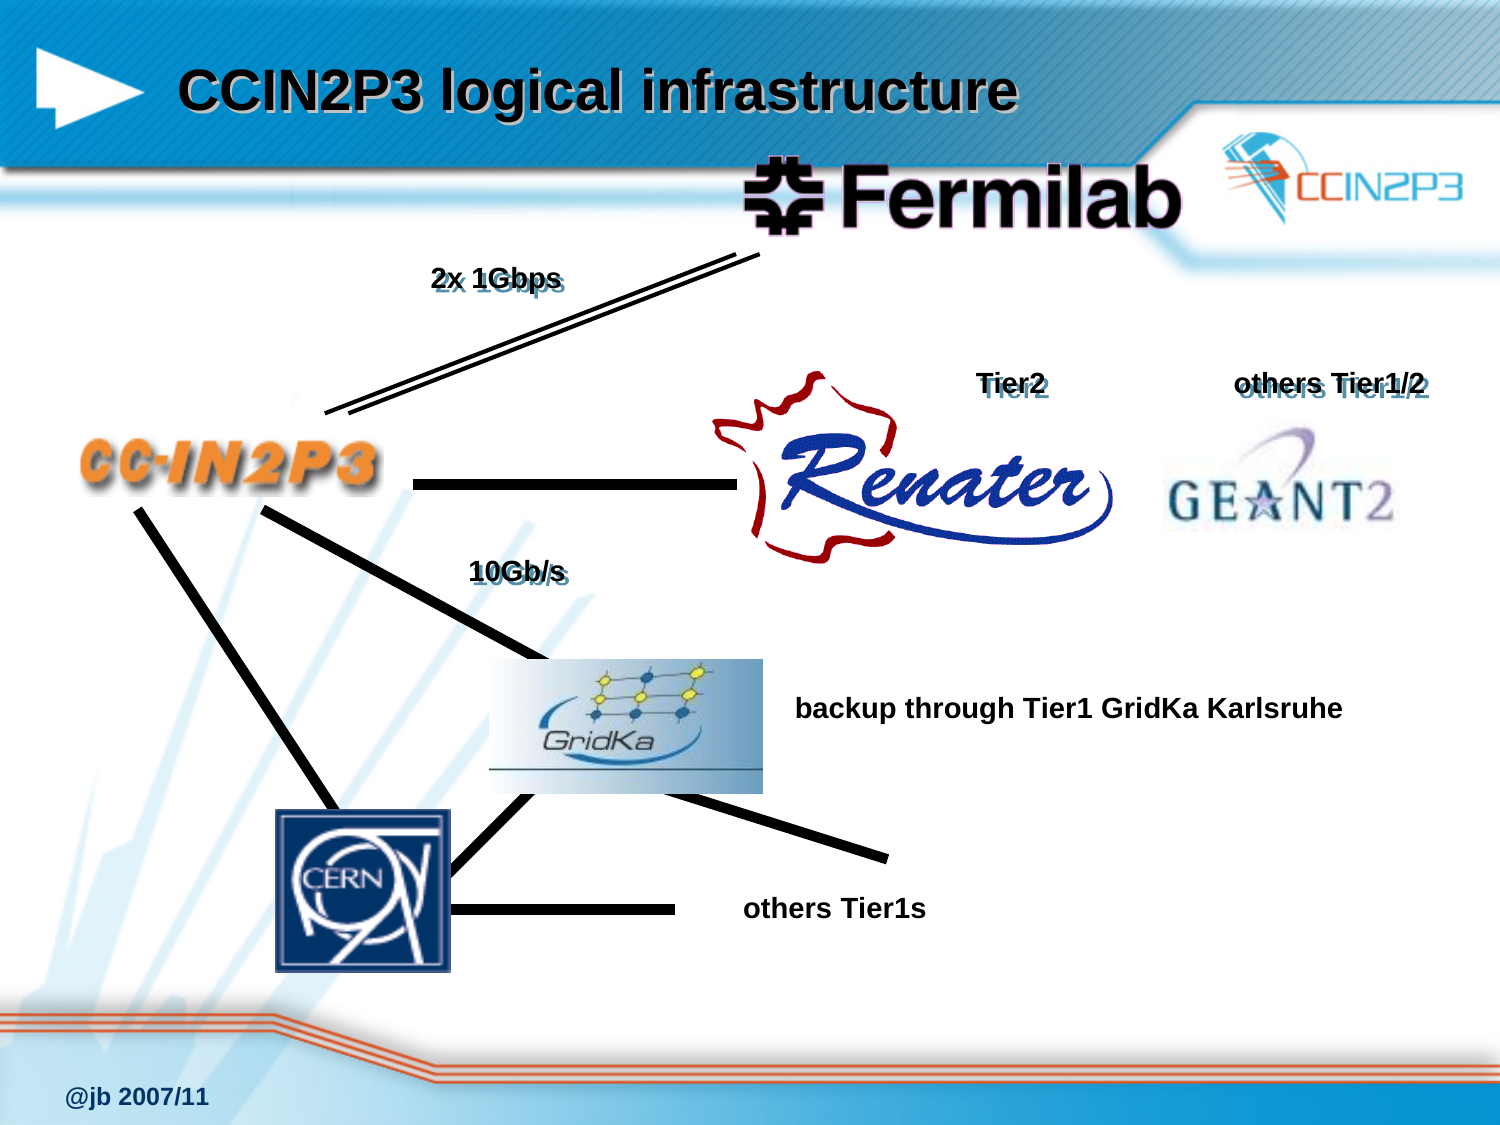

# CCIN2P3 logical infrastructure
2x 1Gbps
Tier2
others Tier1/2
others Tier1s
10Gb/s
backup through Tier1 GridKa Karlsruhe
Votre Nom
15